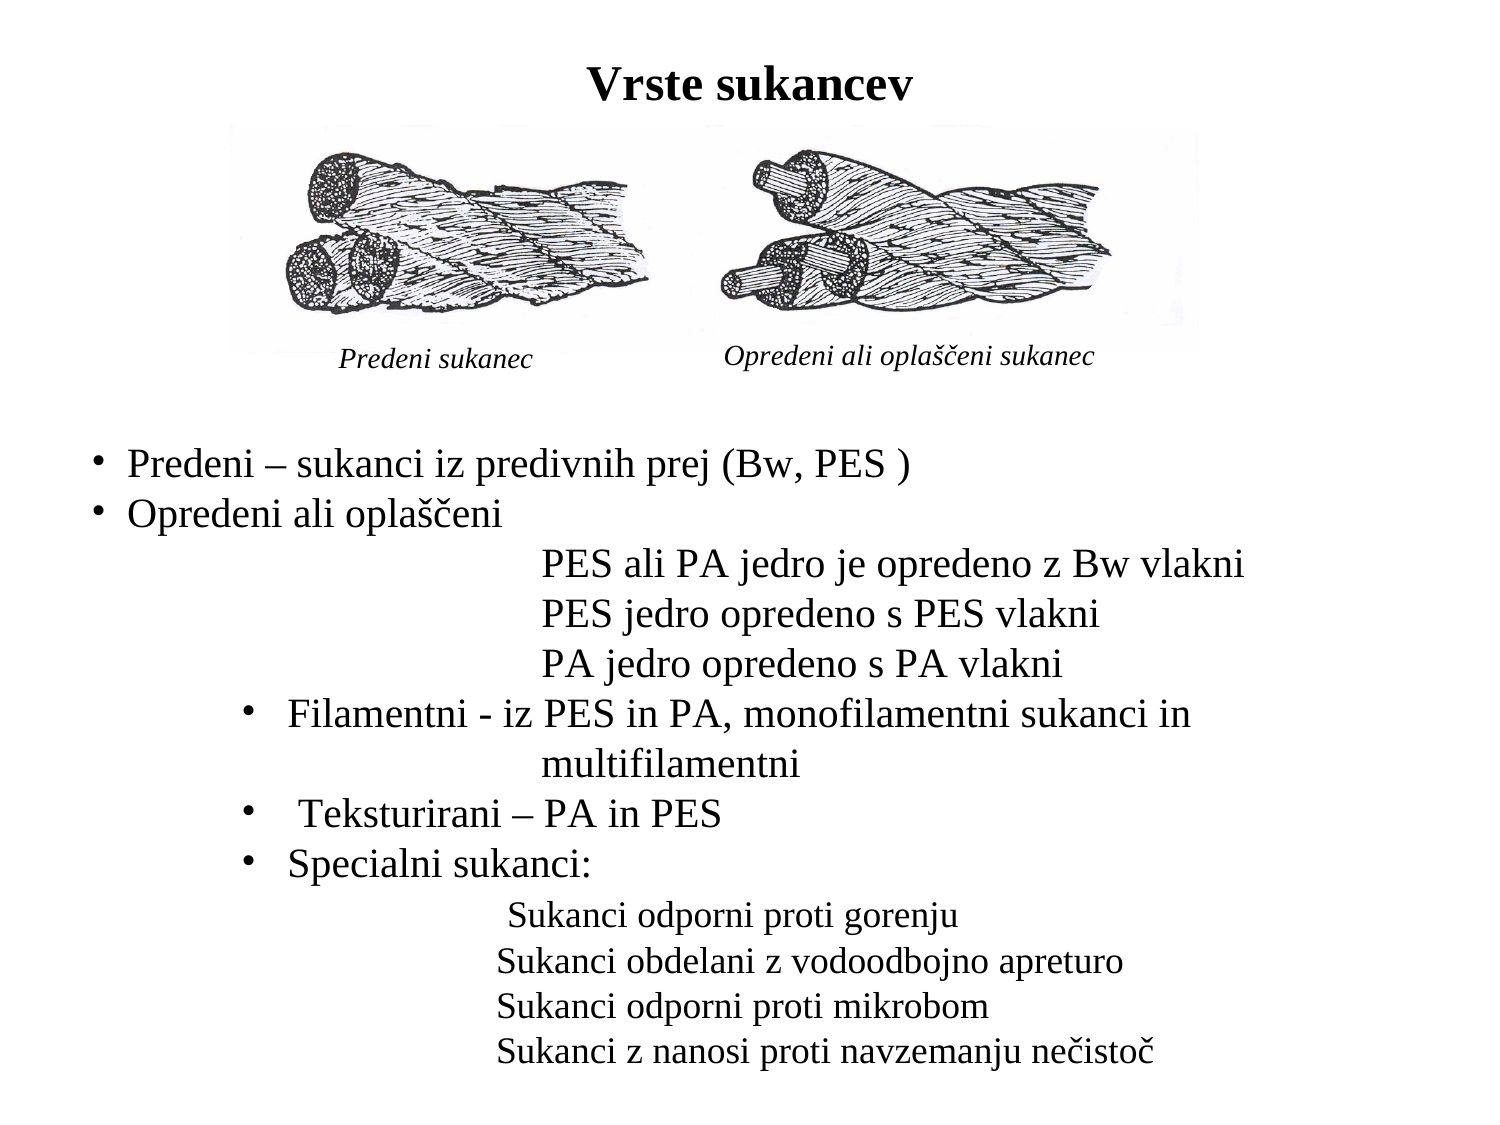

# Vrste sukancev
Opredeni ali oplaščeni sukanec
Predeni sukanec
 Predeni – sukanci iz predivnih prej (Bw, PES )
 Opredeni ali oplaščeni
	PES ali PA jedro je opredeno z Bw vlakni
	PES jedro opredeno s PES vlakni
		PA jedro opredeno s PA vlakni
 Filamentni - iz PES in PA, monofilamentni sukanci in 			multifilamentni
 Teksturirani – PA in PES
 Specialni sukanci:
 Sukanci odporni proti gorenju
 Sukanci obdelani z vodoodbojno apreturo
 Sukanci odporni proti mikrobom
 Sukanci z nanosi proti navzemanju nečistoč